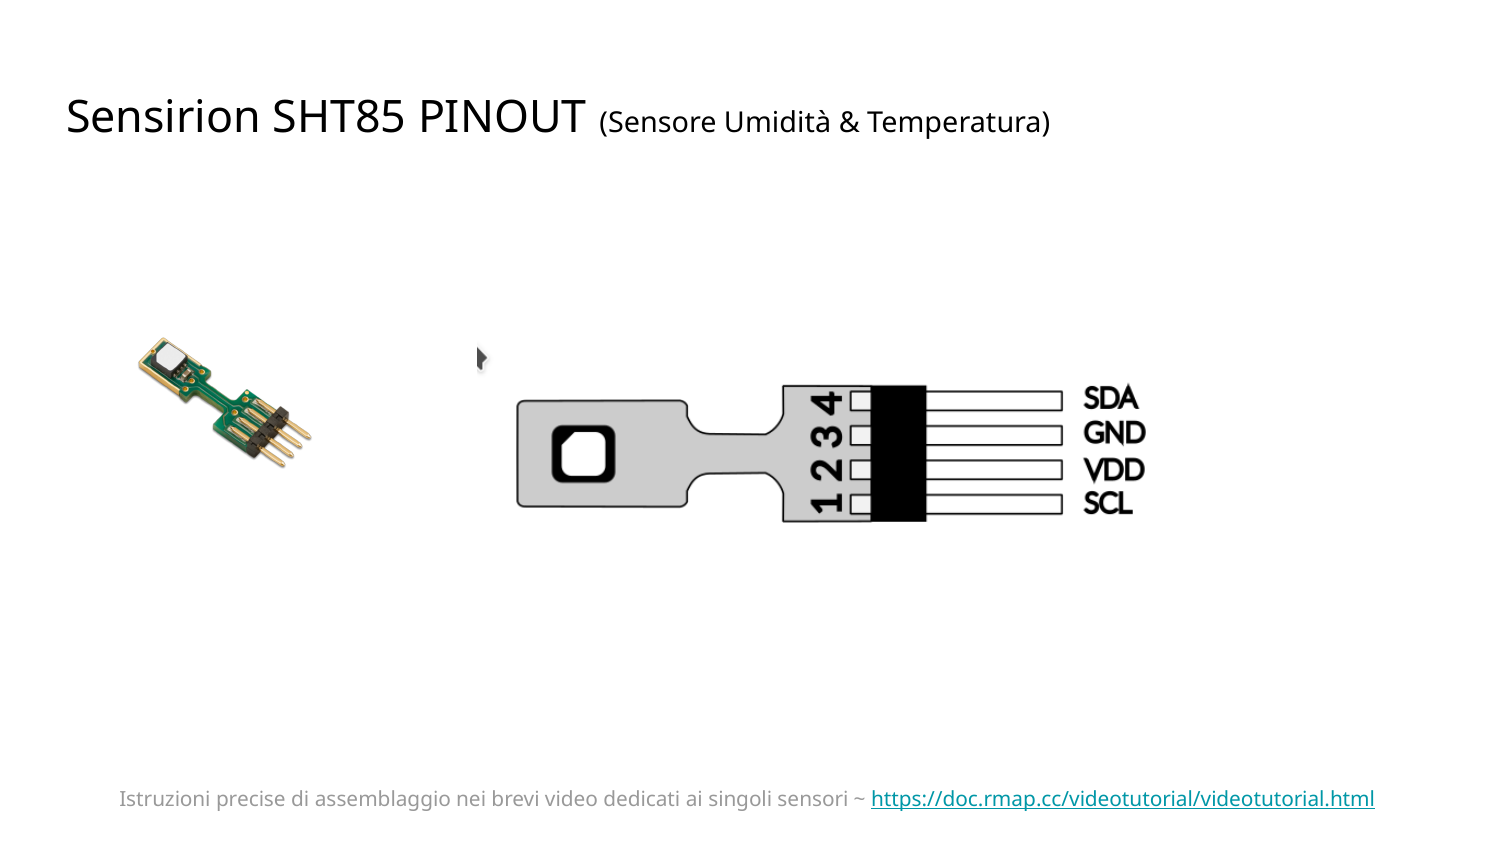

# Sensirion SHT85 PINOUT (Sensore Umidità & Temperatura)
Istruzioni precise di assemblaggio nei brevi video dedicati ai singoli sensori ~ https://doc.rmap.cc/videotutorial/videotutorial.html